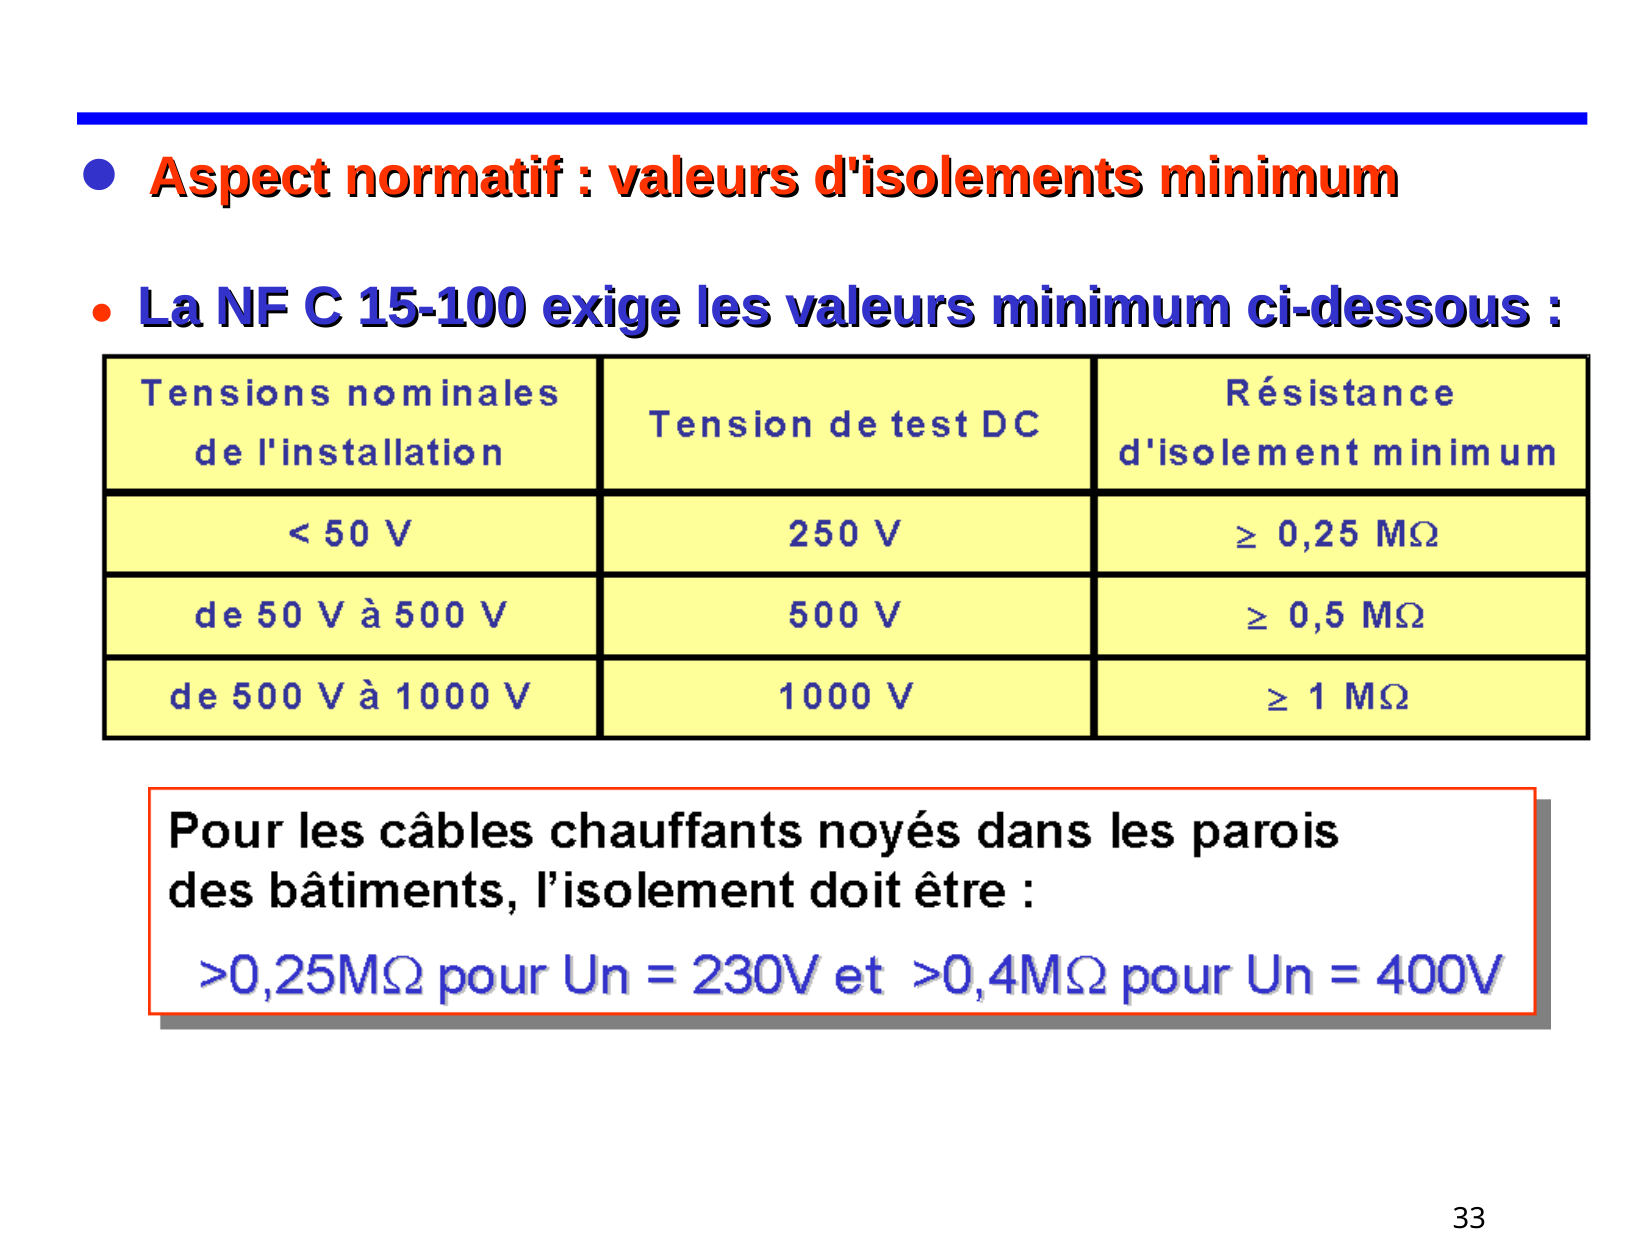

 Aspect normatif : valeurs d'isolements minimum
 La NF C 15-100 exige les valeurs minimum ci-dessous :